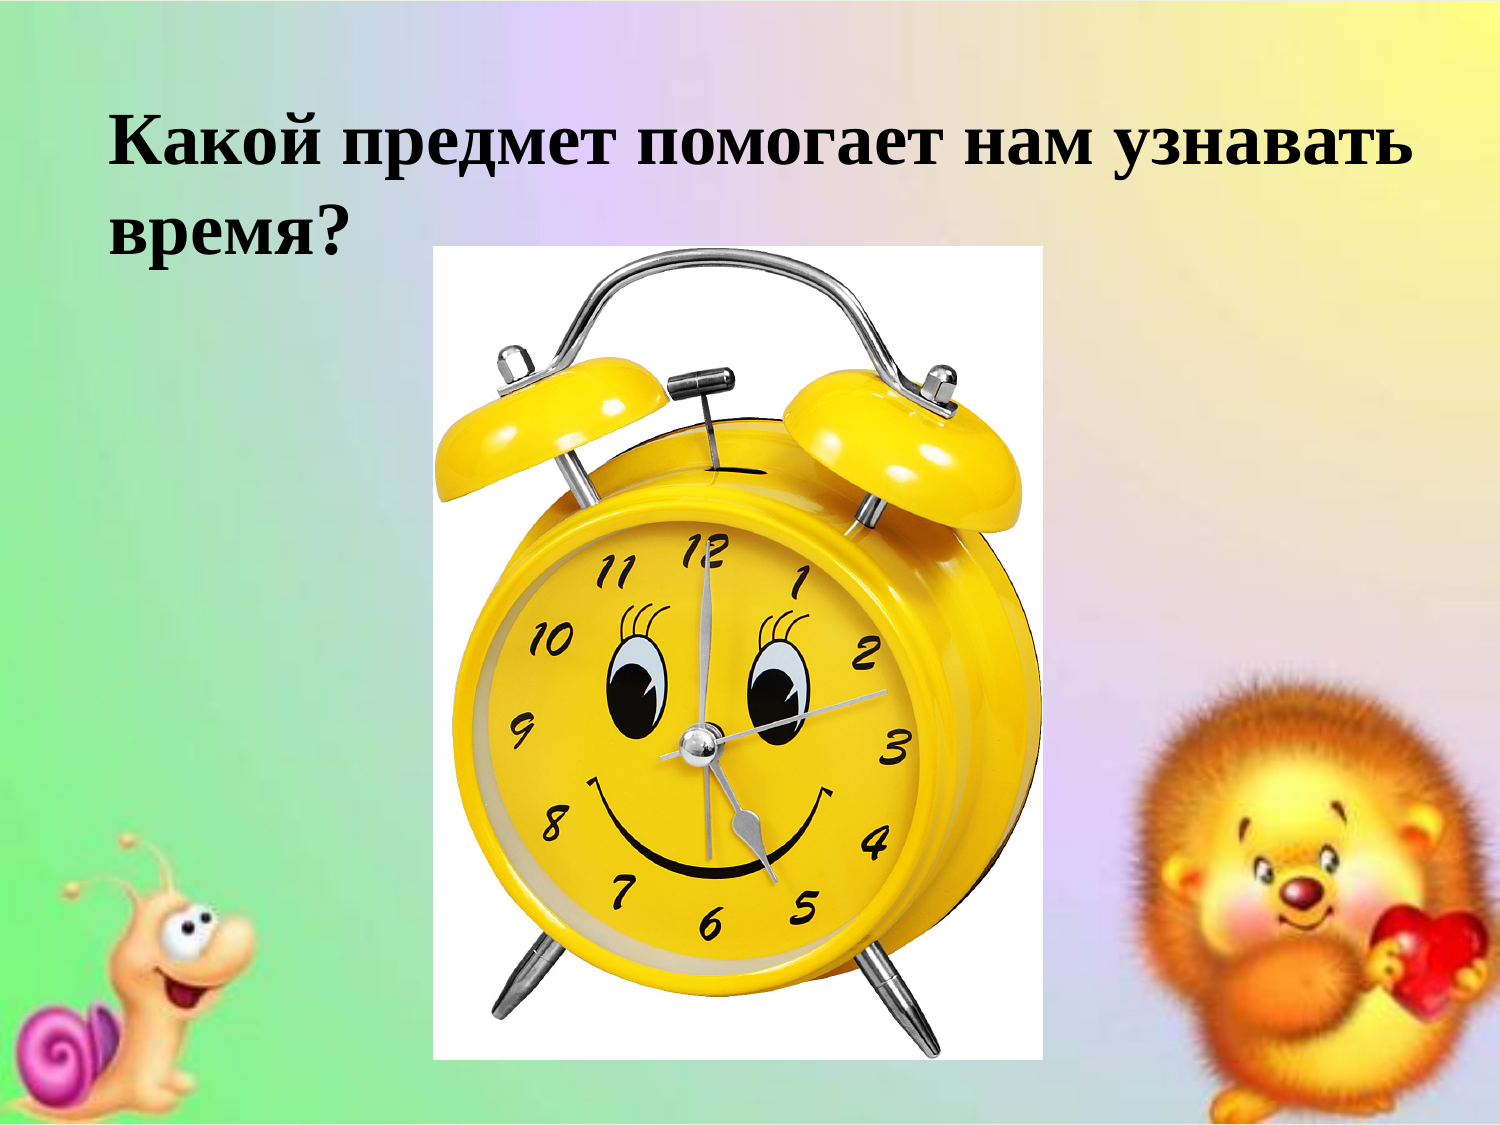

#
Какой предмет помогает нам узнавать время?